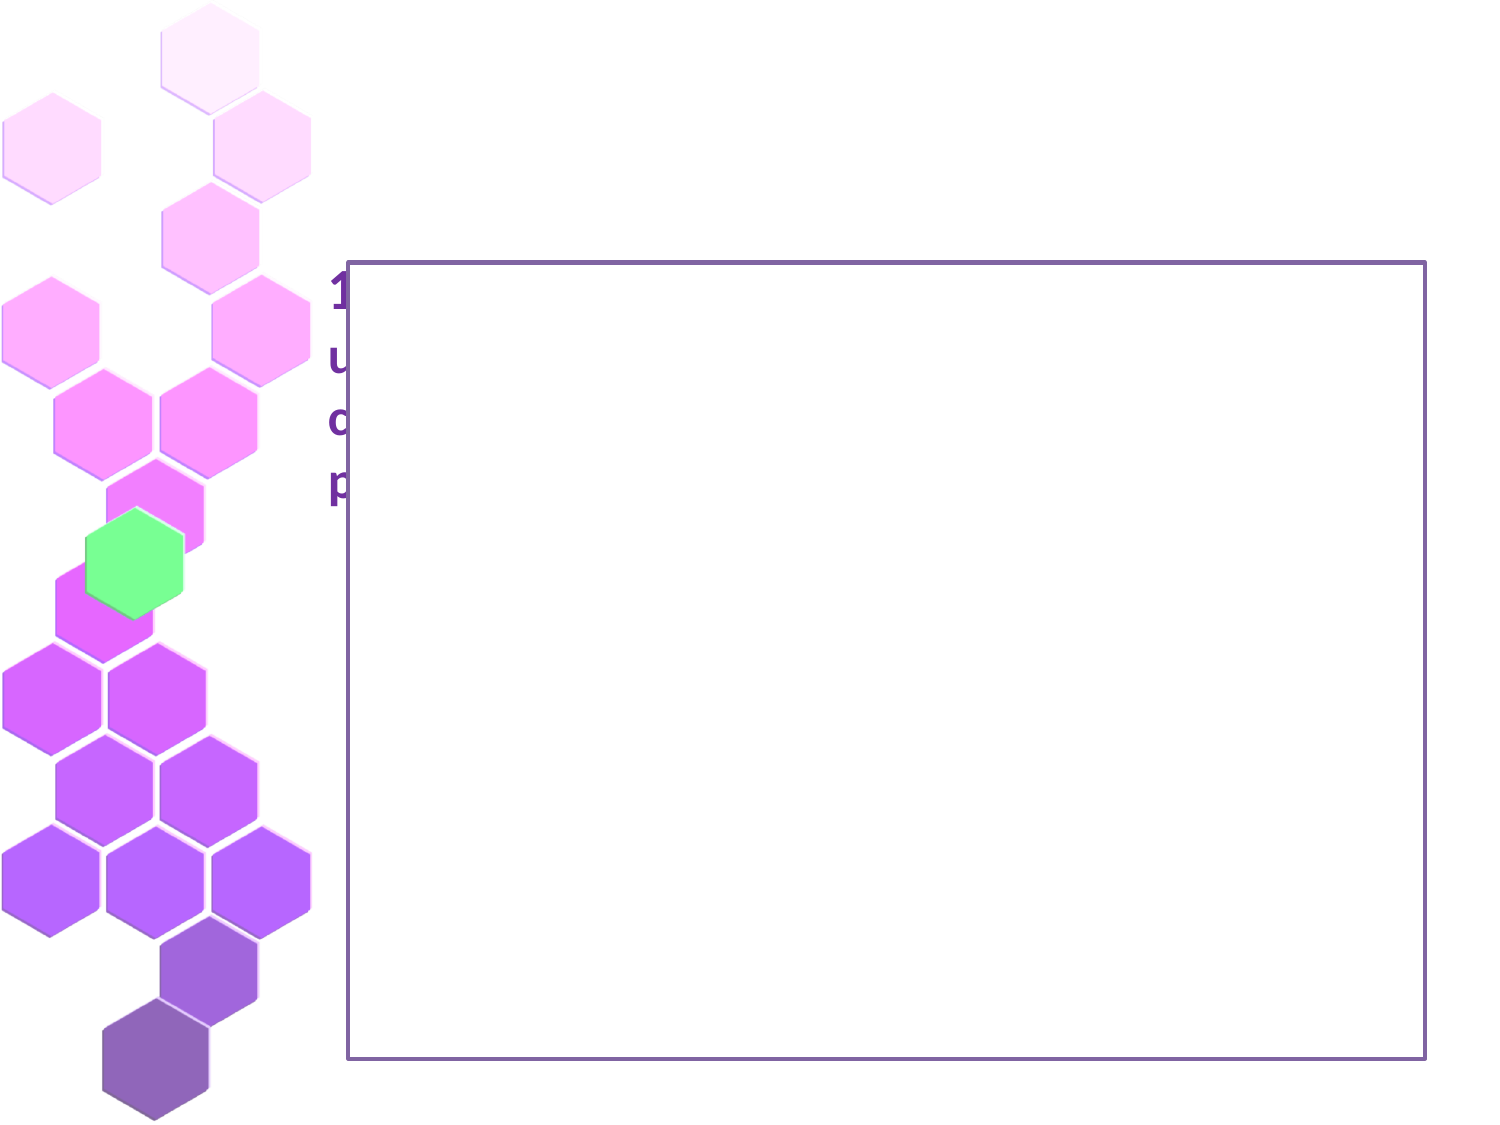

# 13. ¿Qué significa que la propiedad avanzada de una NIC “jumbo frame” esté disable? ¿Qué debe cumplir la NIC para que esta propiedad se presente como un opción de la misma?